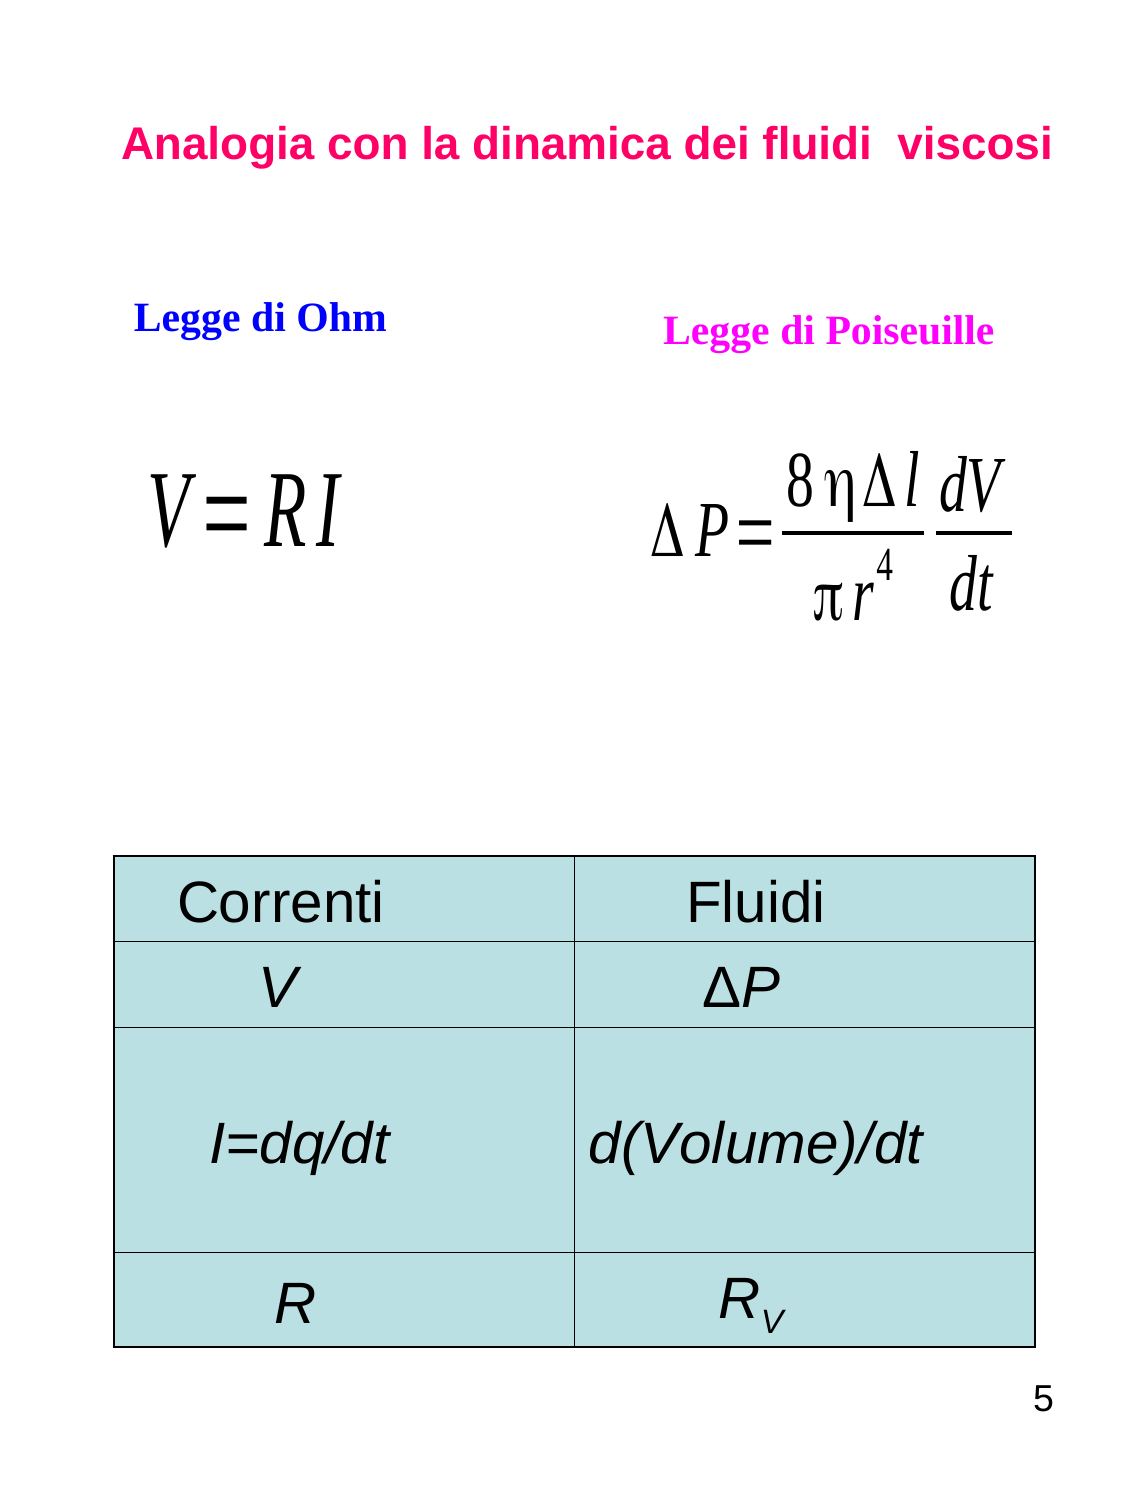

Analogia con la dinamica dei fluidi viscosi
Legge di Ohm
Legge di Poiseuille
| Correnti | Fluidi |
| --- | --- |
| V | ΔP |
| I=dq/dt | d(Volume)/dt |
| R | RV |
P14 Correnti continue
5